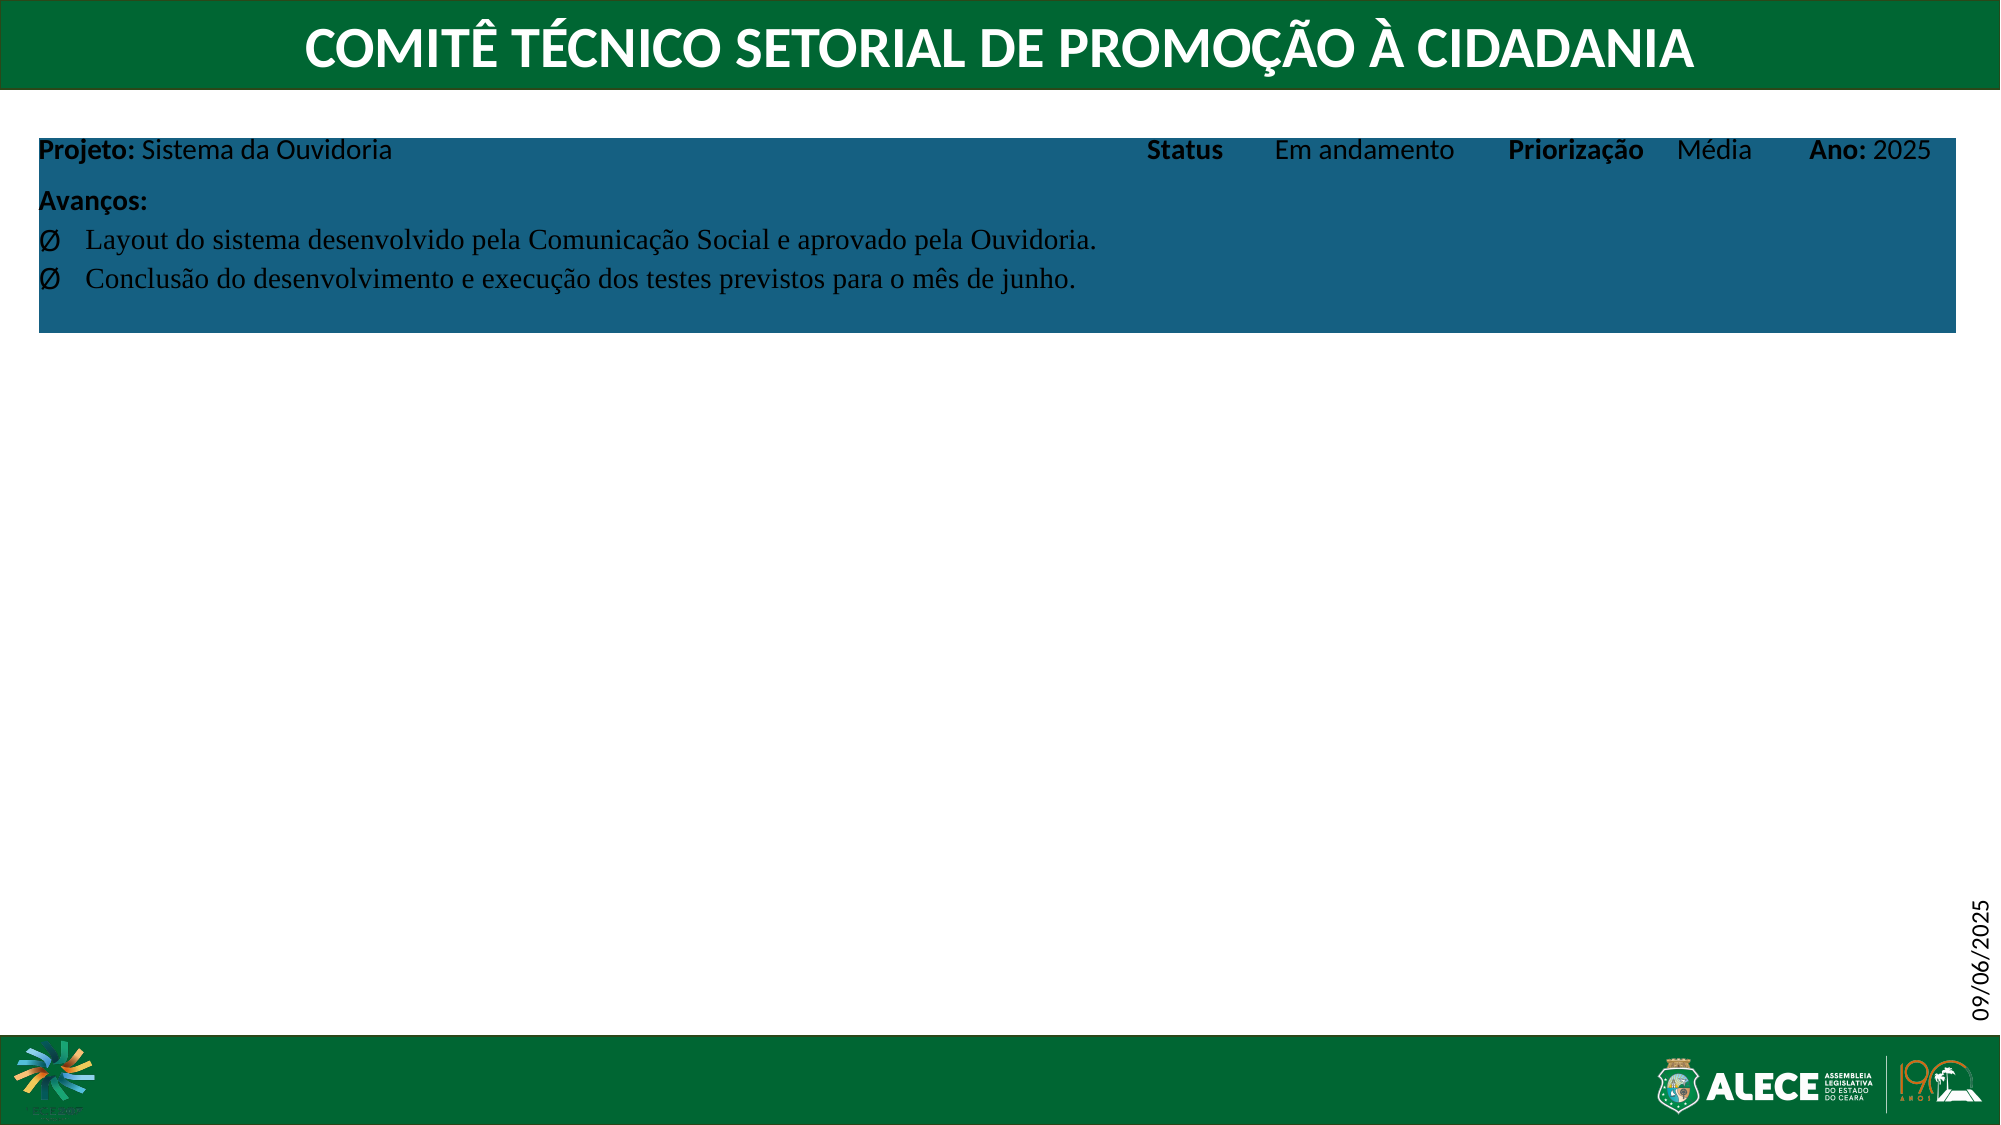

COMITÊ TÉCNICO SETORIAL DE PROMOÇÃO À CIDADANIA
| Projeto: Sistema da Ouvidoria | Status | Em andamento | Priorização | Média | Ano: 2025 |
| --- | --- | --- | --- | --- | --- |
| Avanços: Layout do sistema desenvolvido pela Comunicação Social e aprovado pela Ouvidoria. Conclusão do desenvolvimento e execução dos testes previstos para o mês de junho. | | | | | |
09/06/2025